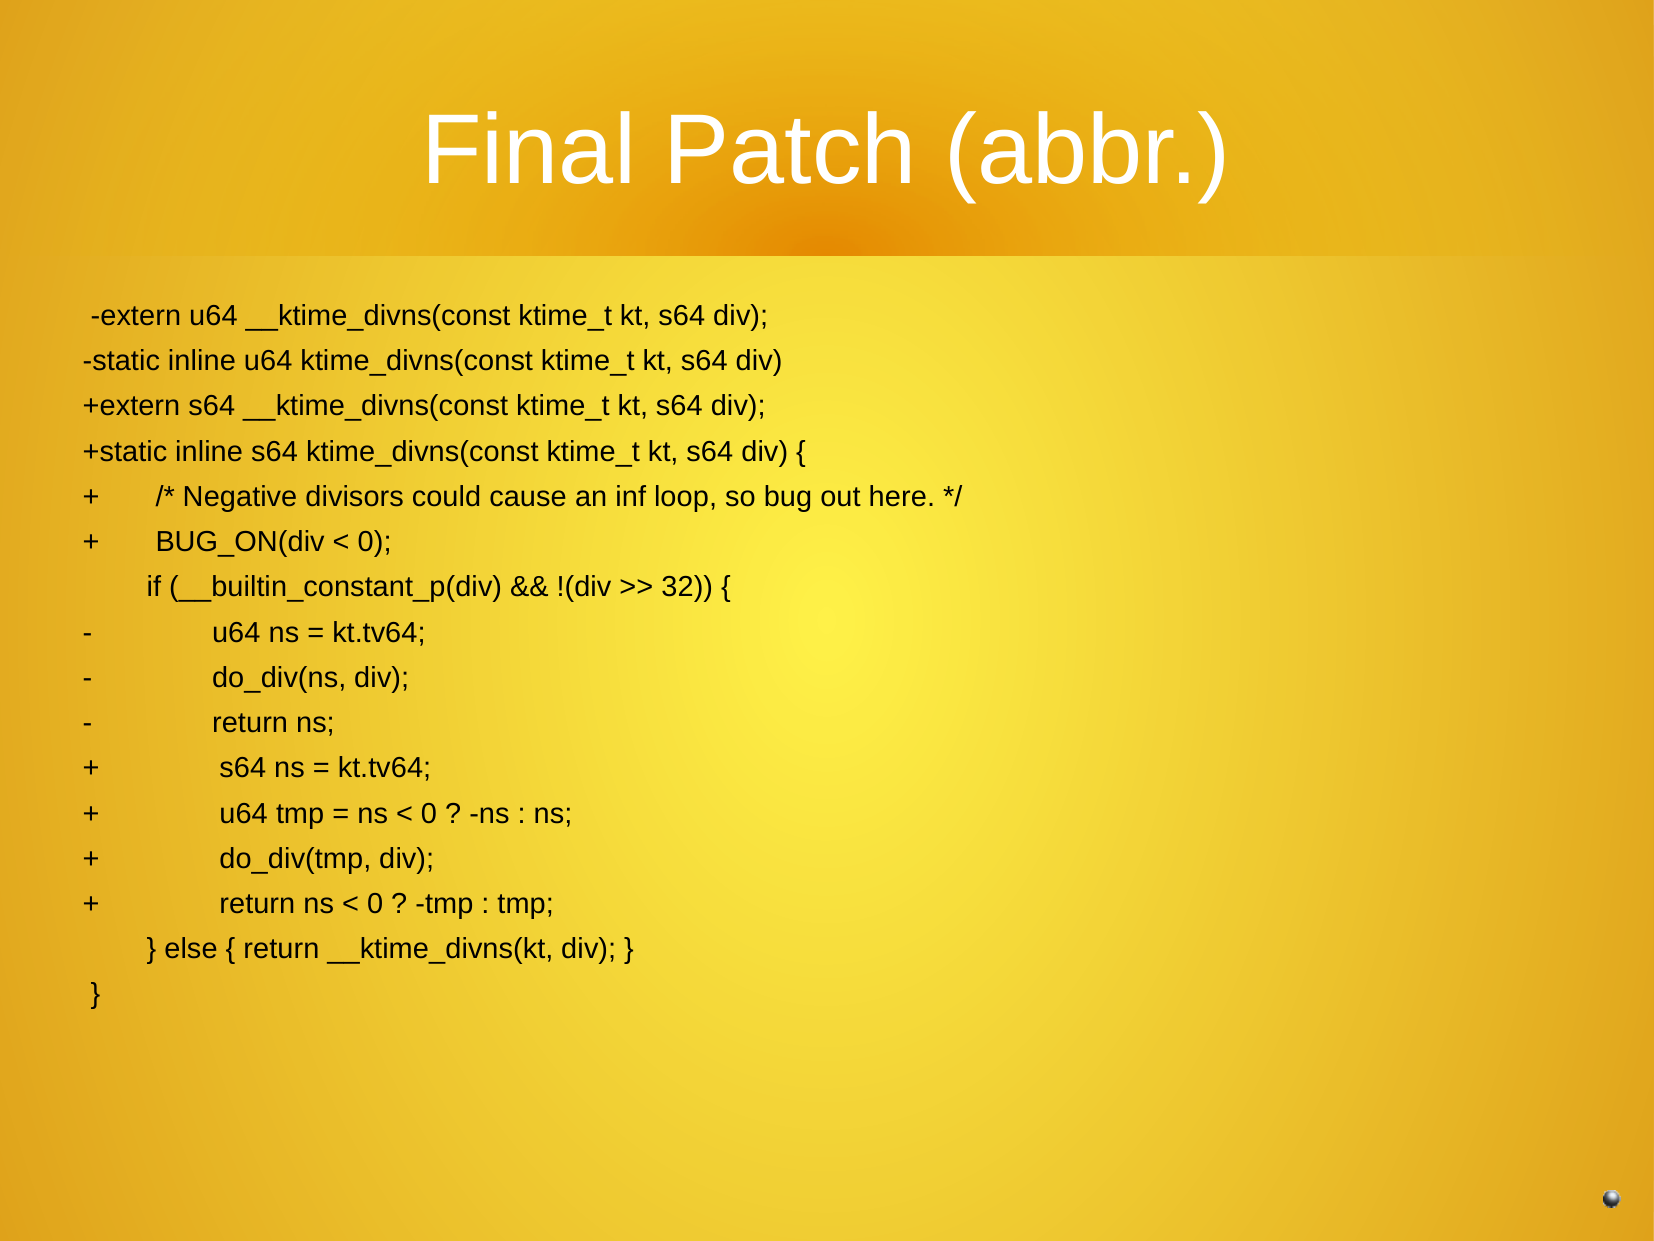

# Final Patch (abbr.)
 -extern u64 __ktime_divns(const ktime_t kt, s64 div);
-static inline u64 ktime_divns(const ktime_t kt, s64 div)
+extern s64 __ktime_divns(const ktime_t kt, s64 div);
+static inline s64 ktime_divns(const ktime_t kt, s64 div) {
+ /* Negative divisors could cause an inf loop, so bug out here. */
+ BUG_ON(div < 0);
 if (__builtin_constant_p(div) && !(div >> 32)) {
- u64 ns = kt.tv64;
- do_div(ns, div);
- return ns;
+ s64 ns = kt.tv64;
+ u64 tmp = ns < 0 ? -ns : ns;
+ do_div(tmp, div);
+ return ns < 0 ? -tmp : tmp;
 } else { return __ktime_divns(kt, div); }
 }